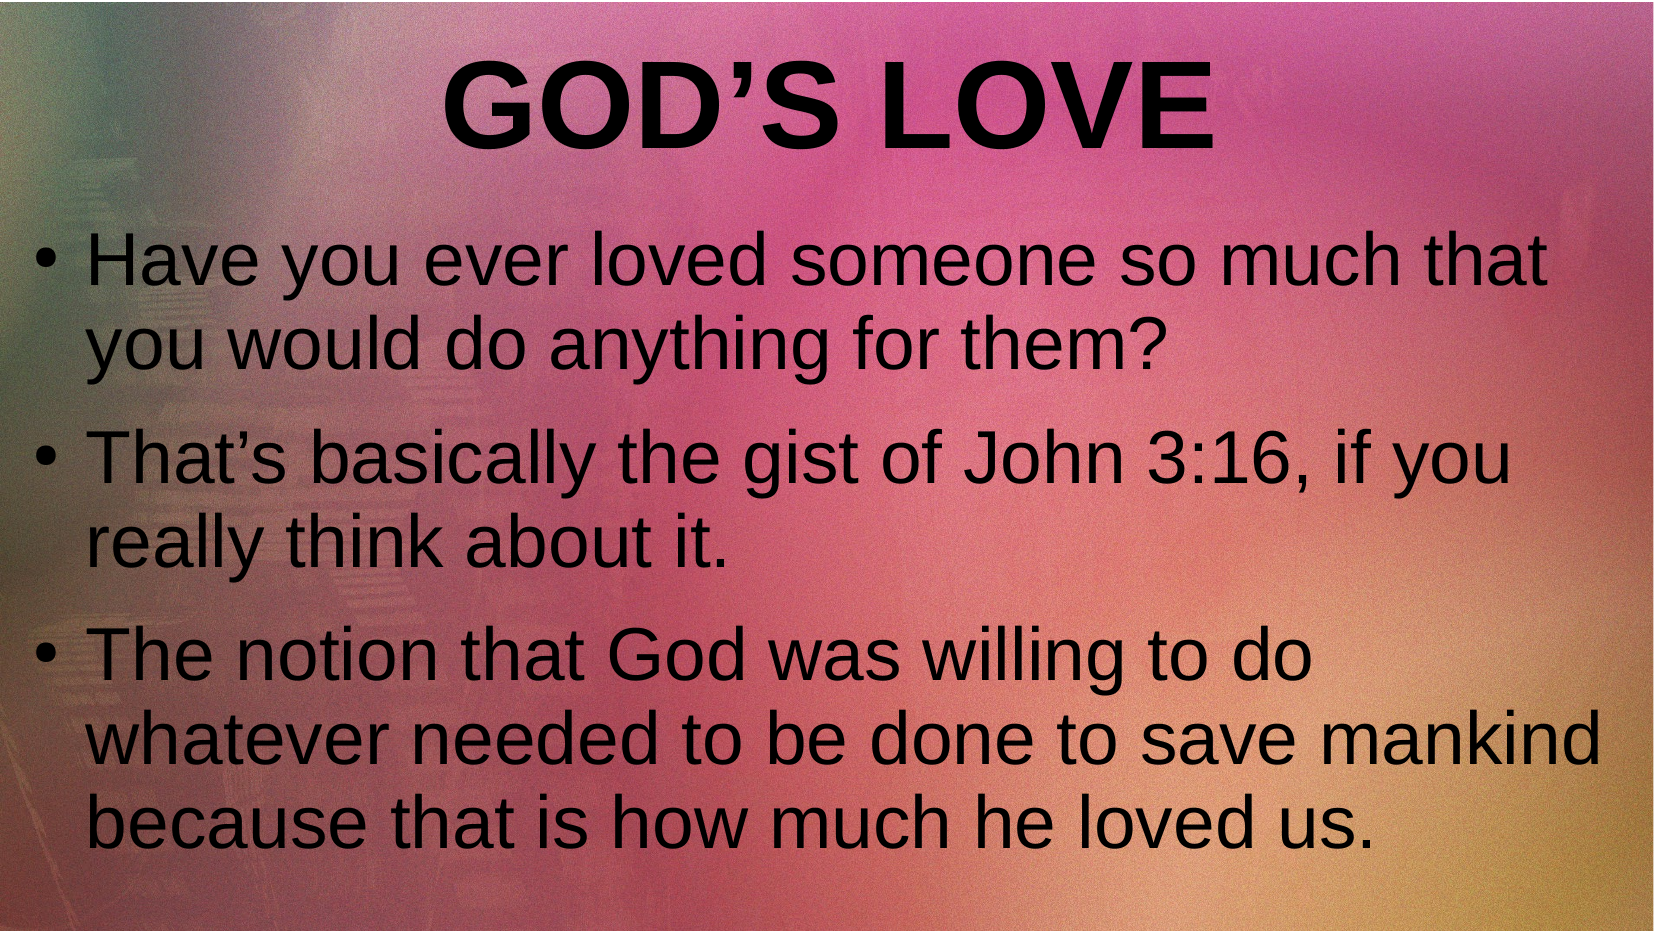

# GOD’S LOVE
Have you ever loved someone so much that you would do anything for them?
That’s basically the gist of John 3:16, if you really think about it.
The notion that God was willing to do whatever needed to be done to save mankind because that is how much he loved us.